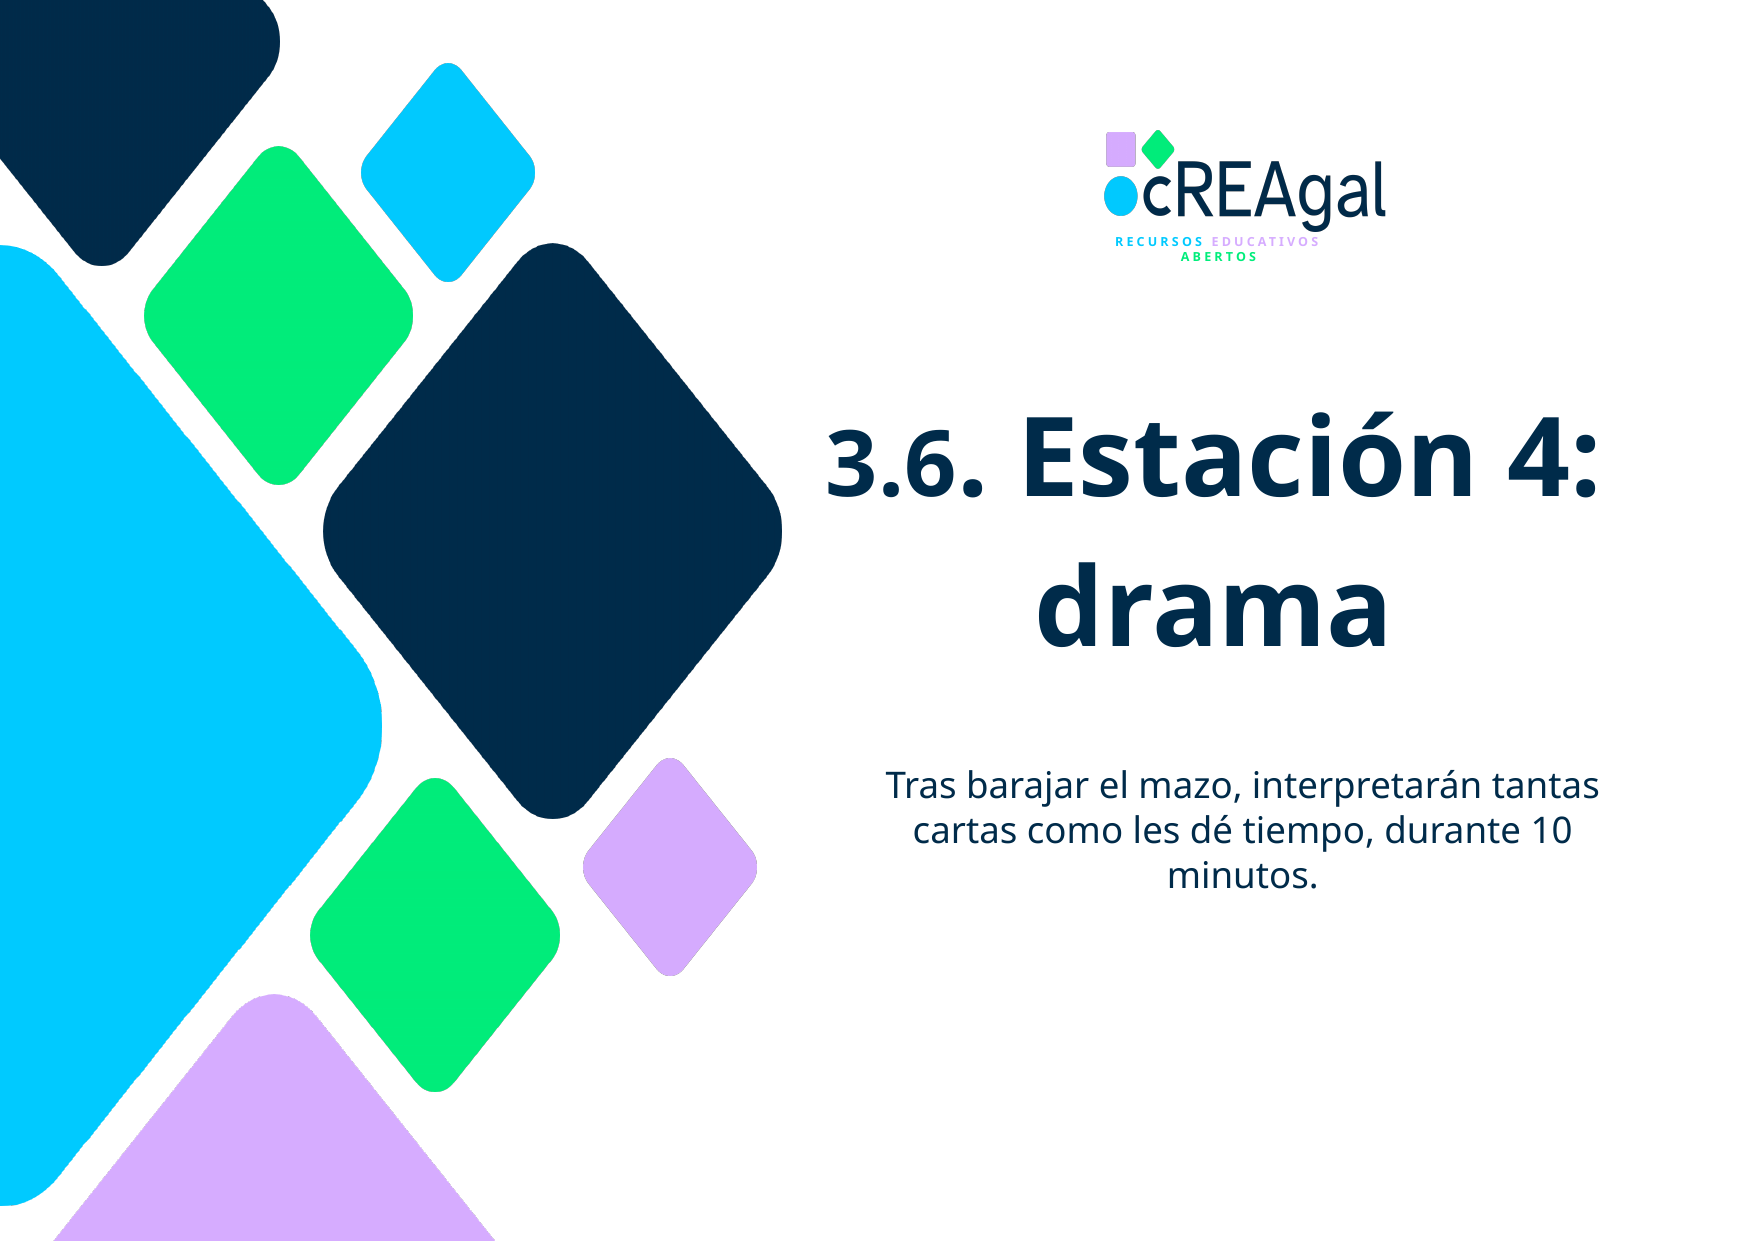

# 3.6. Estación 4: drama
Tras barajar el mazo, interpretarán tantas cartas como les dé tiempo, durante 10 minutos.